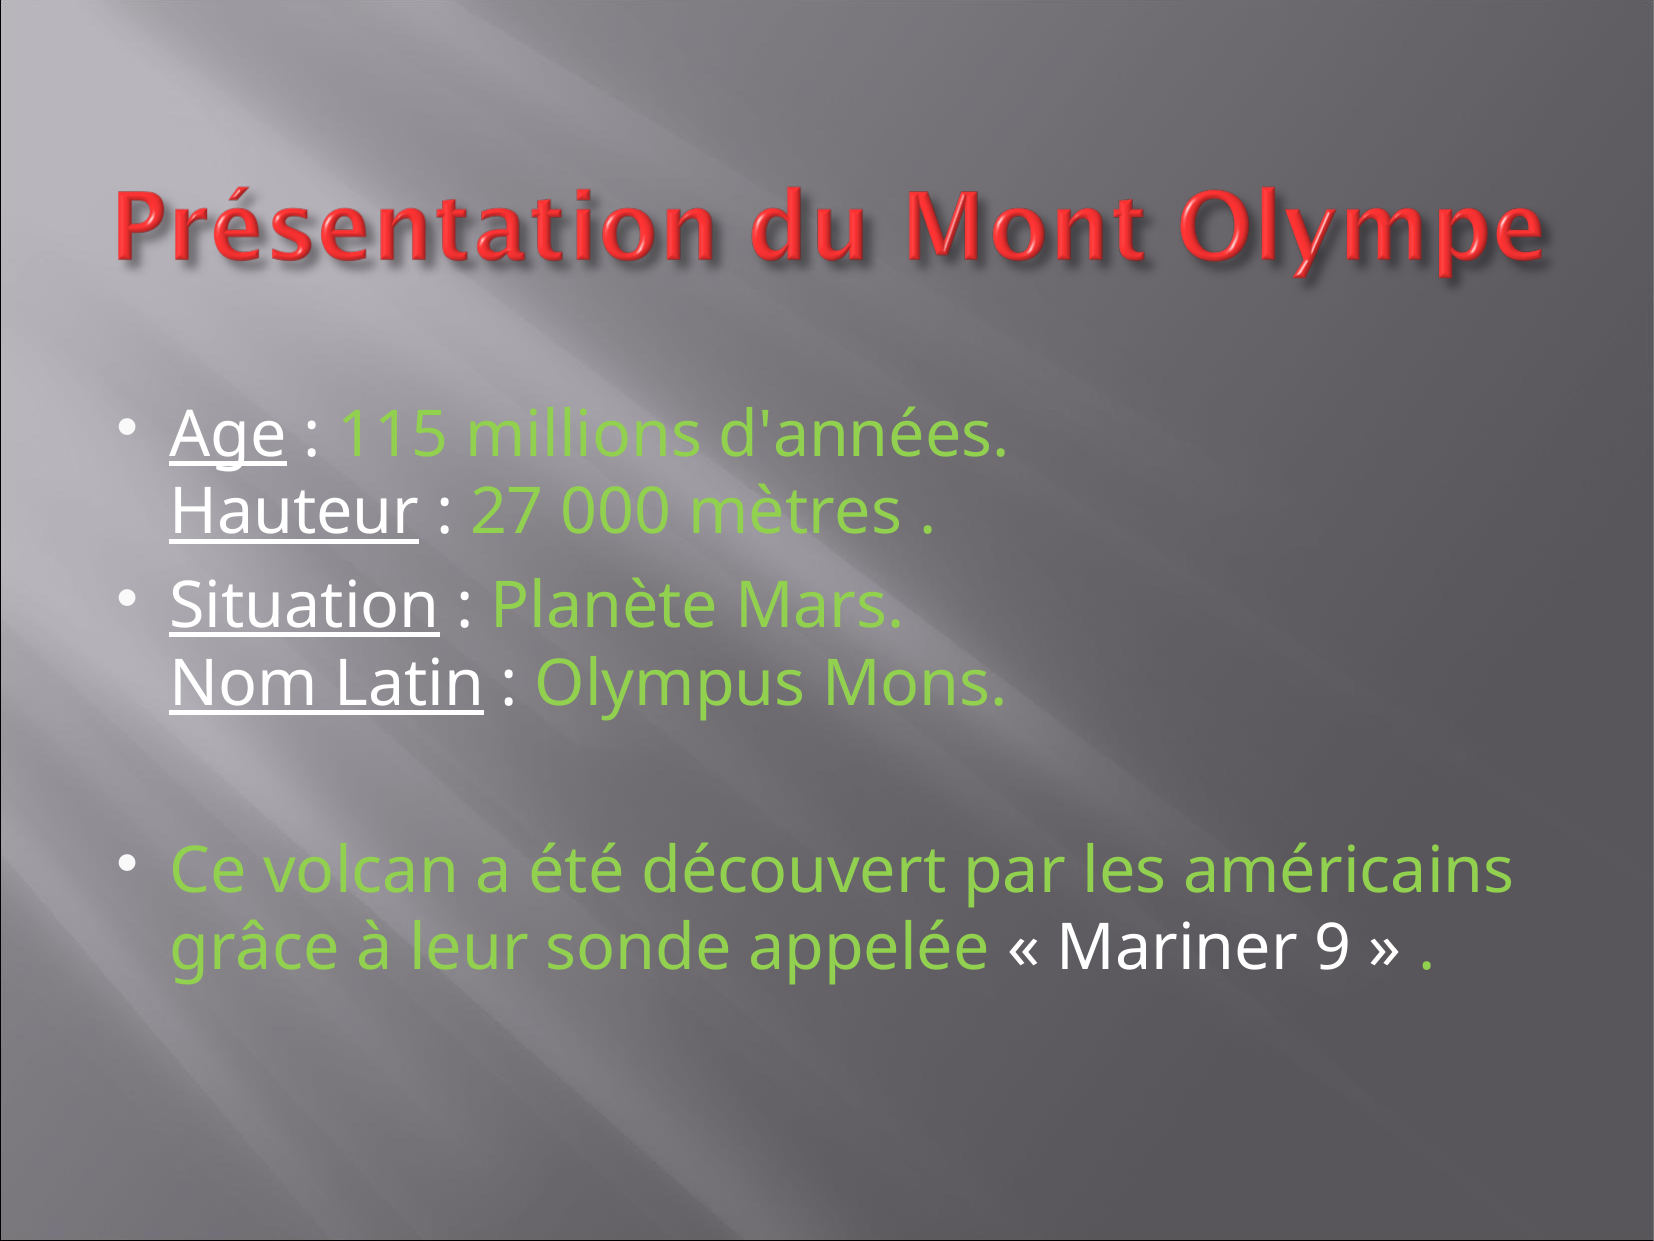

# Age : 115 millions d'années. Hauteur : 27 000 mètres .
Situation : Planète Mars.
Nom Latin : Olympus Mons.
Ce volcan a été découvert par les américains grâce à leur sonde appelée « Mariner 9 » .